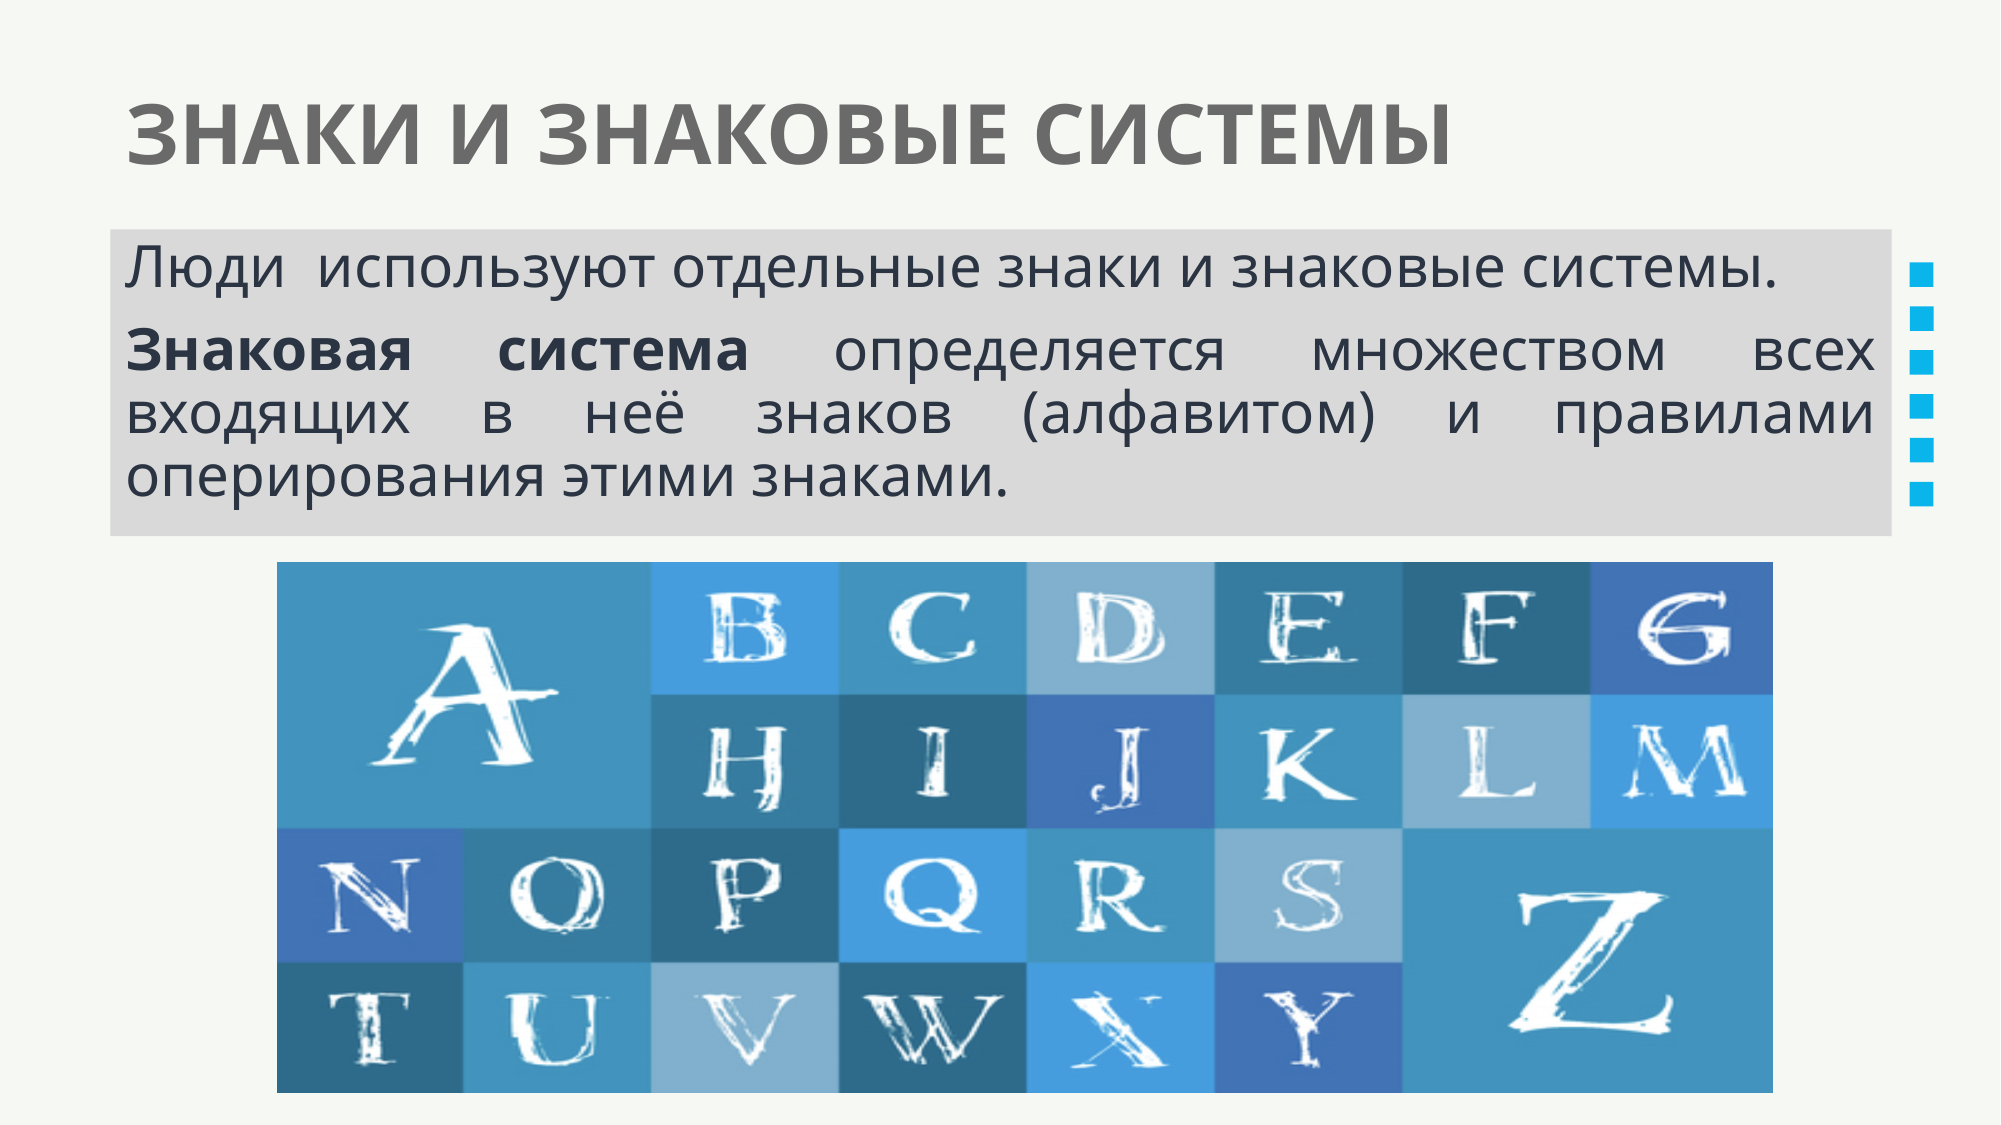

# ЗНАКИ И ЗНАКОВЫЕ СИСТЕМЫ
Люди используют отдельные знаки и знаковые системы.
Знаковая система определяется множеством всех входящих в неё знаков (алфавитом) и правилами оперирования этими знаками.